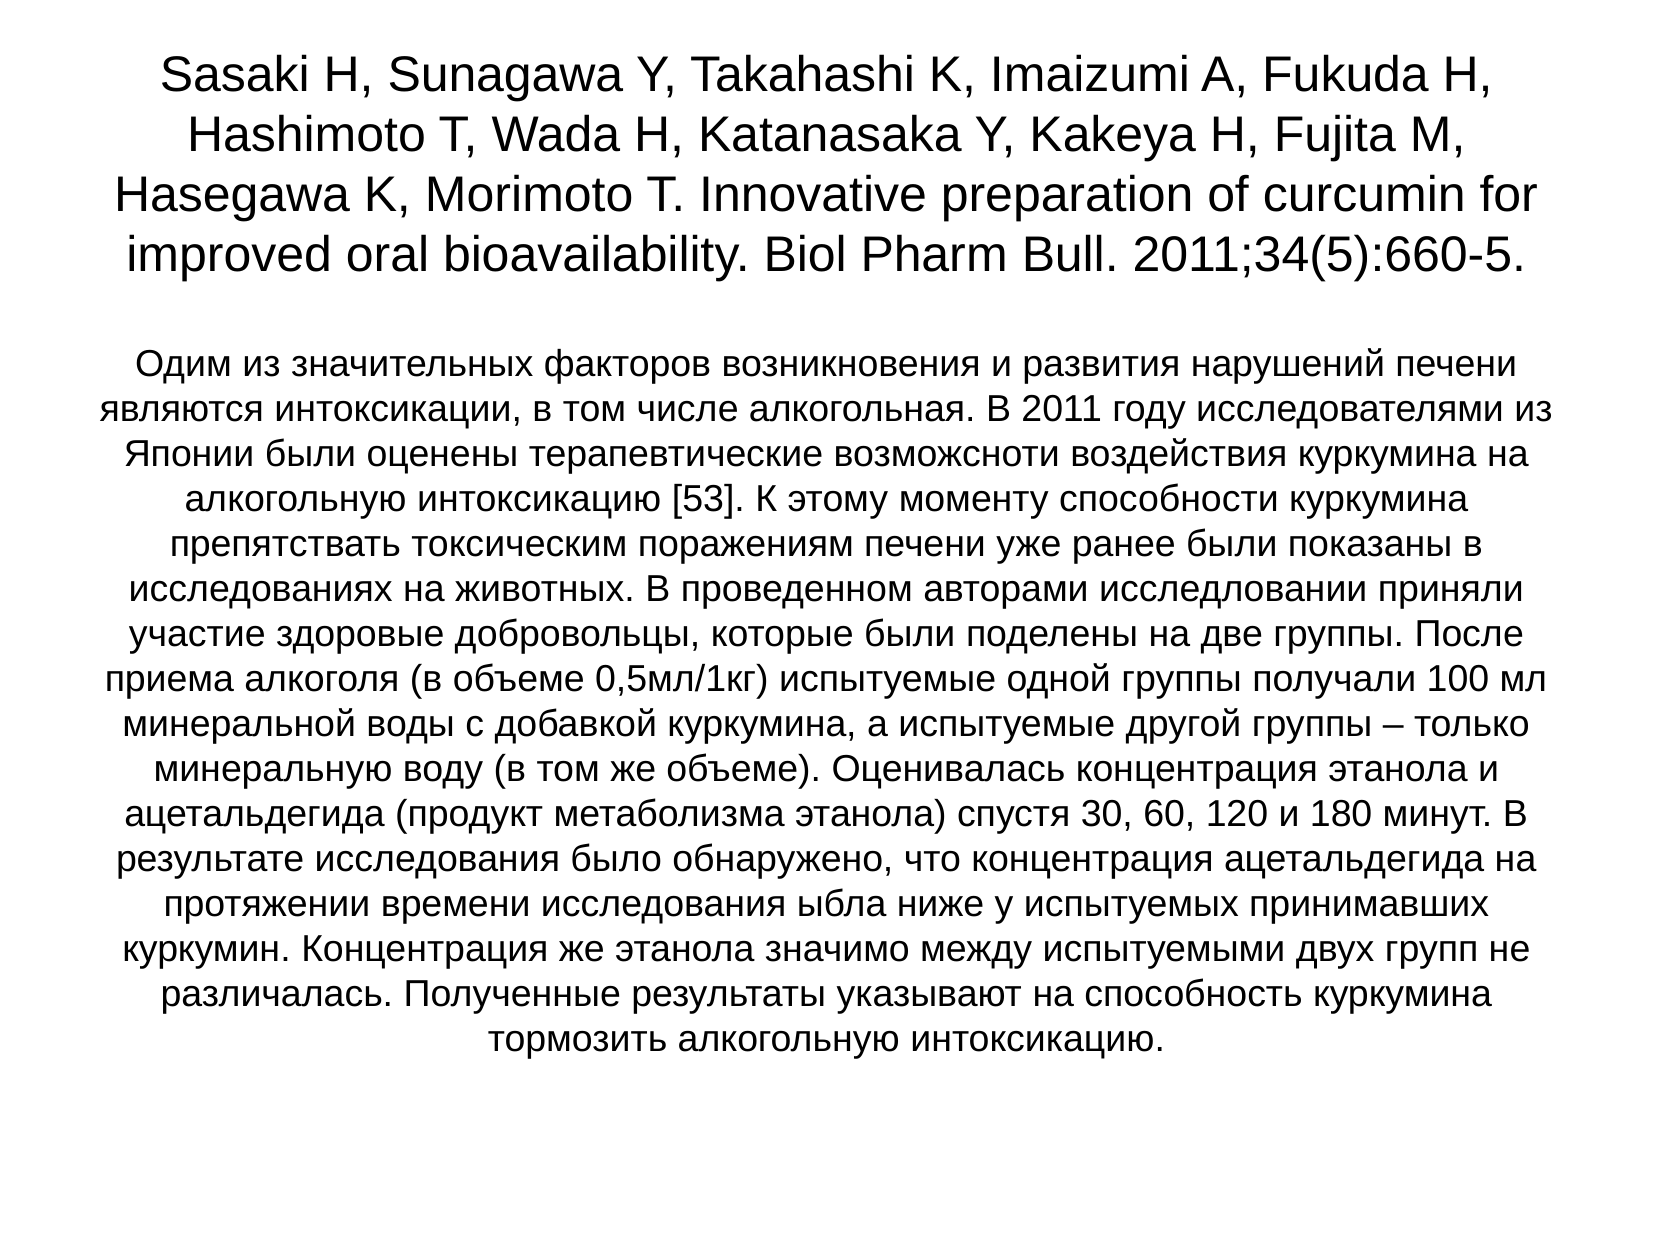

# Sasaki H, Sunagawa Y, Takahashi K, Imaizumi A, Fukuda H, Hashimoto T, Wada H, Katanasaka Y, Kakeya H, Fujita M, Hasegawa K, Morimoto T. Innovative preparation of curcumin for improved oral bioavailability. Biol Pharm Bull. 2011;34(5):660-5.
Одим из значительных факторов возникновения и развития нарушений печени являются интоксикации, в том числе алкогольная. В 2011 году исследователями из Японии были оценены терапевтические возможсноти воздействия куркумина на алкогольную интоксикацию [53]. К этому моменту способности куркумина препятствать токсическим поражениям печени уже ранее были показаны в исследованиях на животных. В проведенном авторами исследловании приняли участие здоровые добровольцы, которые были поделены на две группы. После приема алкоголя (в объеме 0,5мл/1кг) испытуемые одной группы получали 100 мл минеральной воды с добавкой куркумина, а испытуемые другой группы – только минеральную воду (в том же объеме). Оценивалась концентрация этанола и ацетальдегида (продукт метаболизма этанола) спустя 30, 60, 120 и 180 минут. В результате исследования было обнаружено, что концентрация ацетальдегида на протяжении времени исследования ыбла ниже у испытуемых принимавших куркумин. Концентрация же этанола значимо между испытуемыми двух групп не различалась. Полученные результаты указывают на способность куркумина тормозить алкогольную интоксикацию.